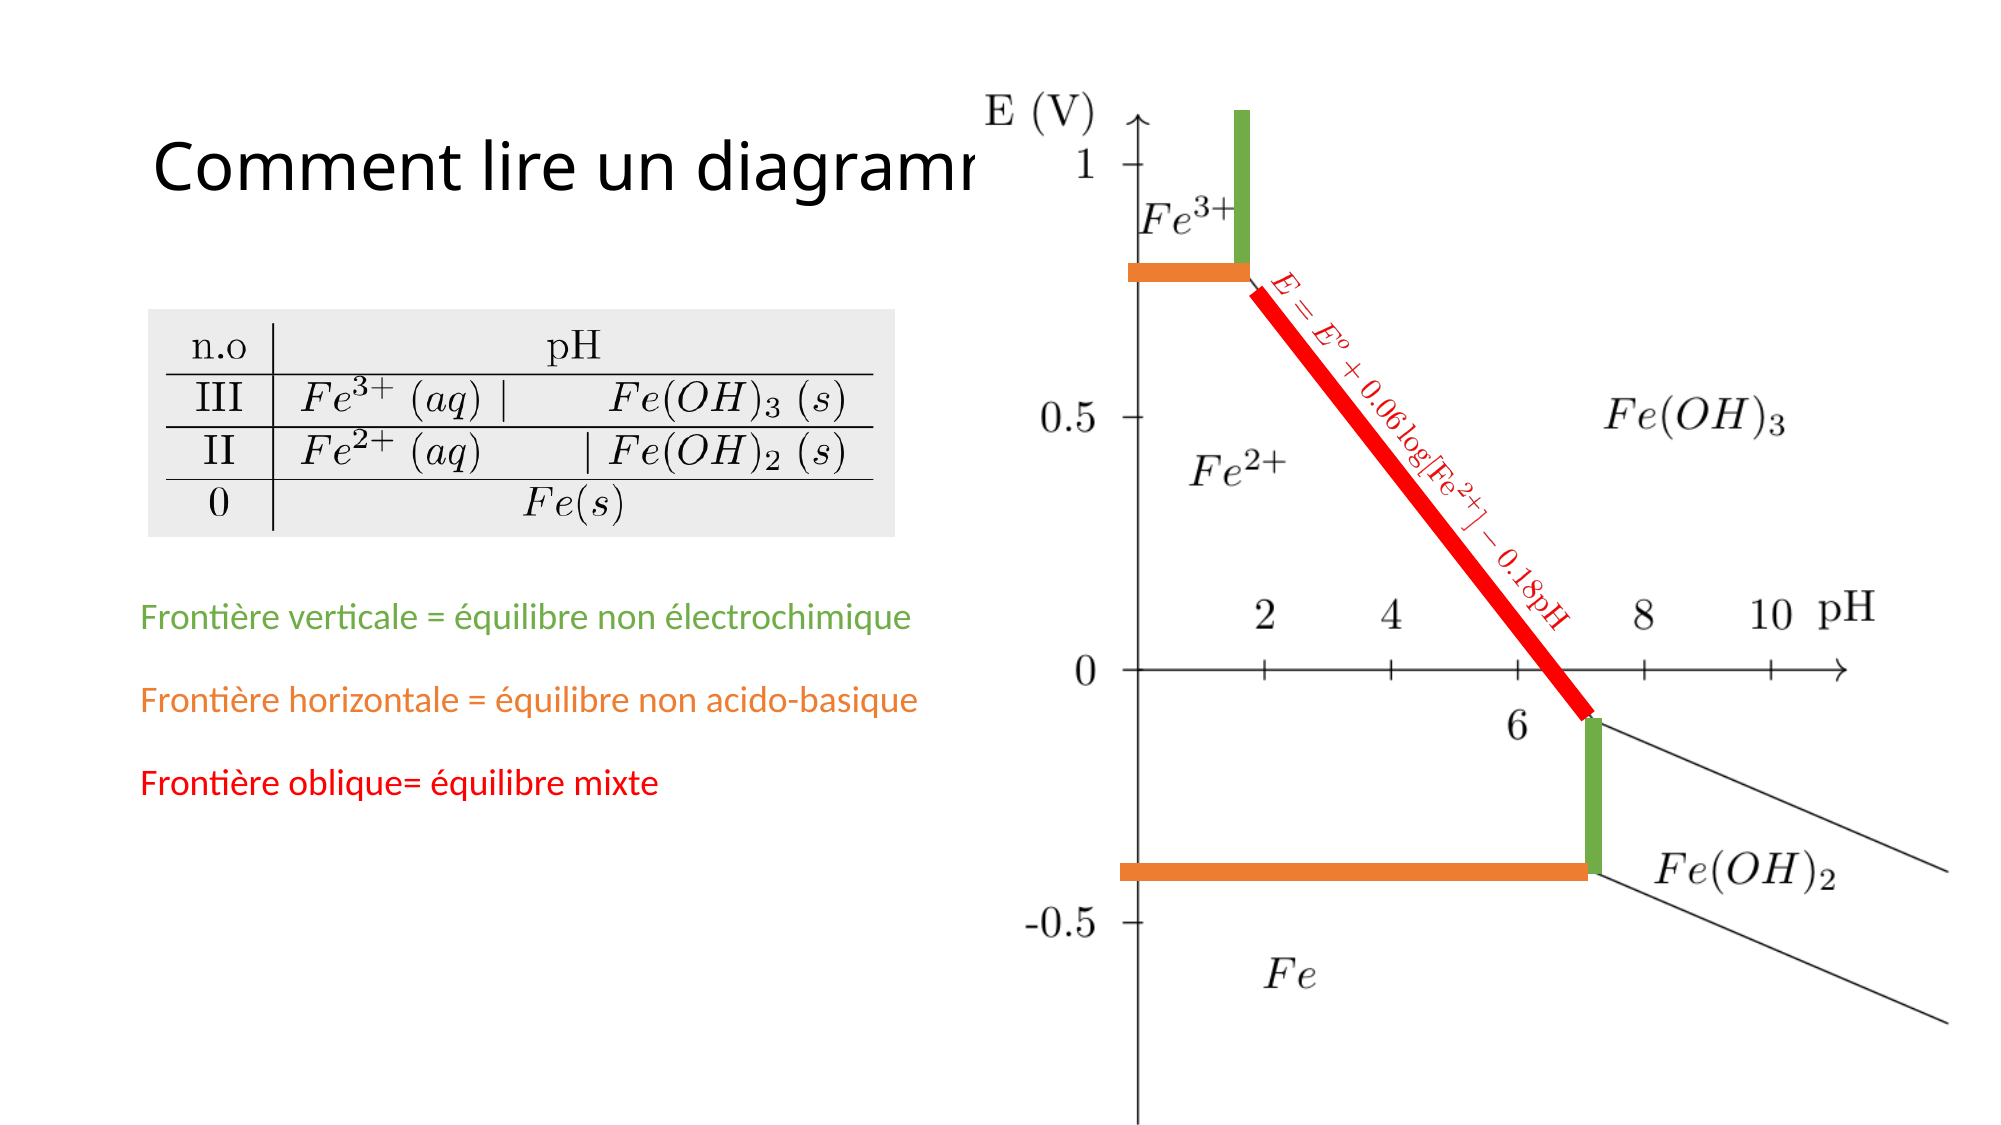

# Comment lire un diagramme
Frontière verticale = équilibre non électrochimique
Frontière horizontale = équilibre non acido-basique
Frontière oblique= équilibre mixte